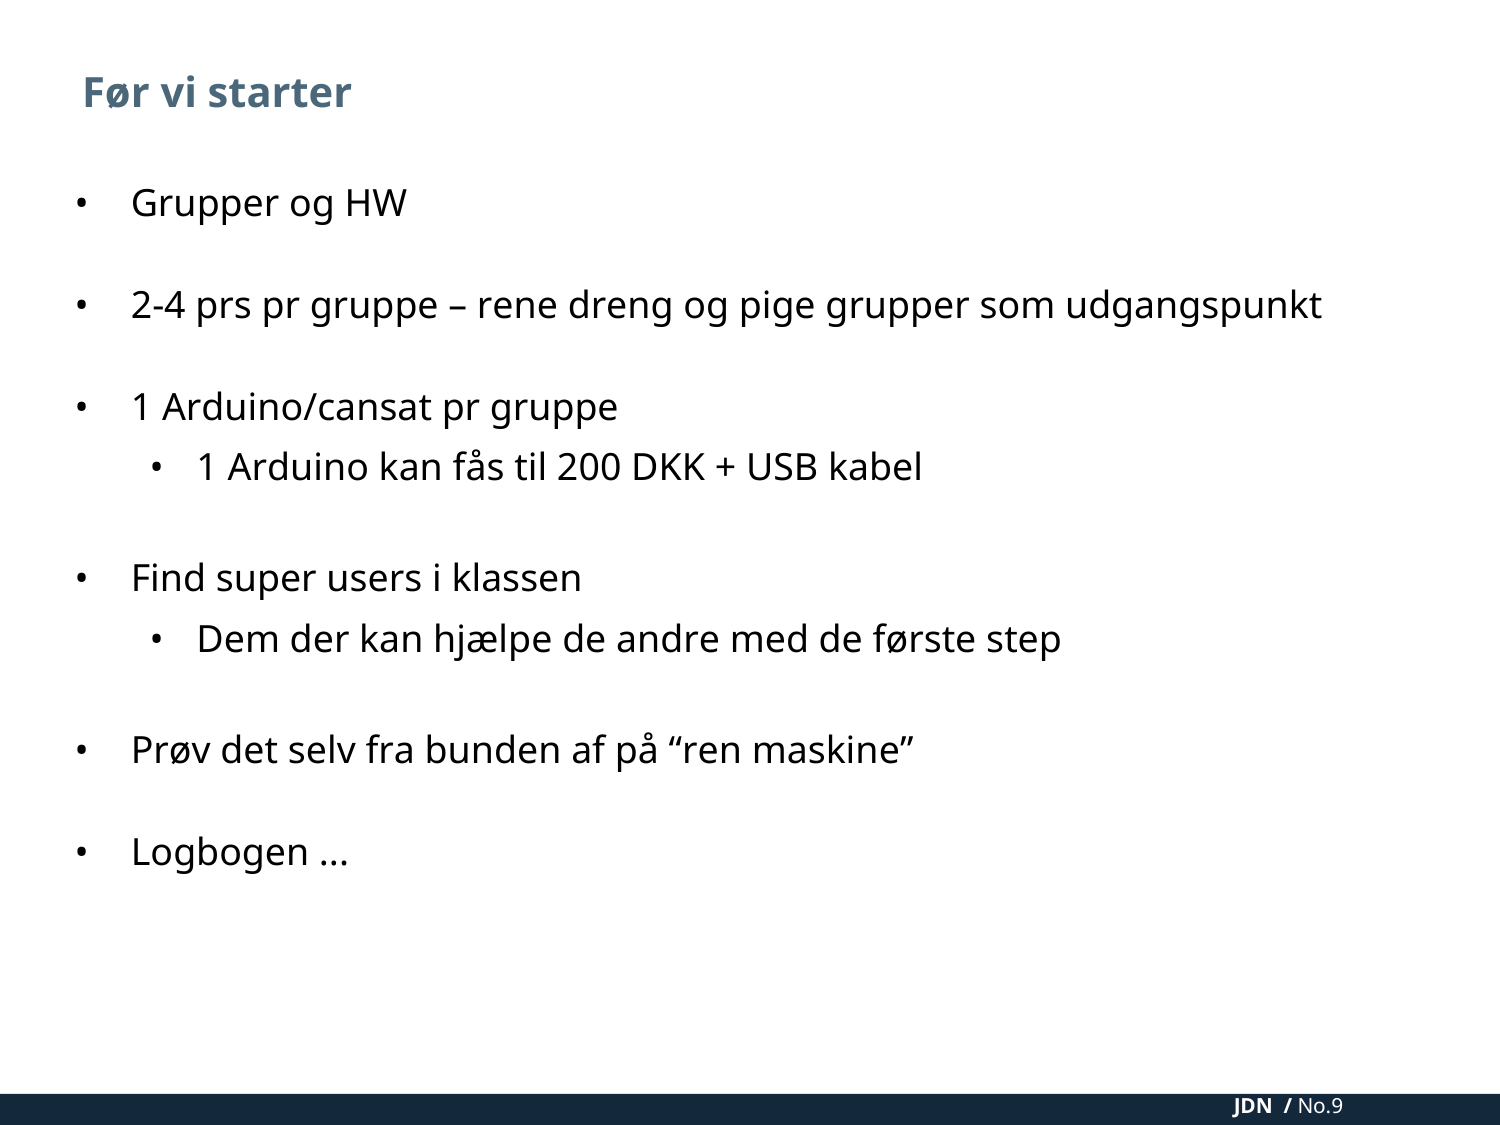

# Før vi starter
Grupper og HW
2-4 prs pr gruppe – rene dreng og pige grupper som udgangspunkt
1 Arduino/cansat pr gruppe
1 Arduino kan fås til 200 DKK + USB kabel
Find super users i klassen
Dem der kan hjælpe de andre med de første step
Prøv det selv fra bunden af på “ren maskine”
Logbogen ...